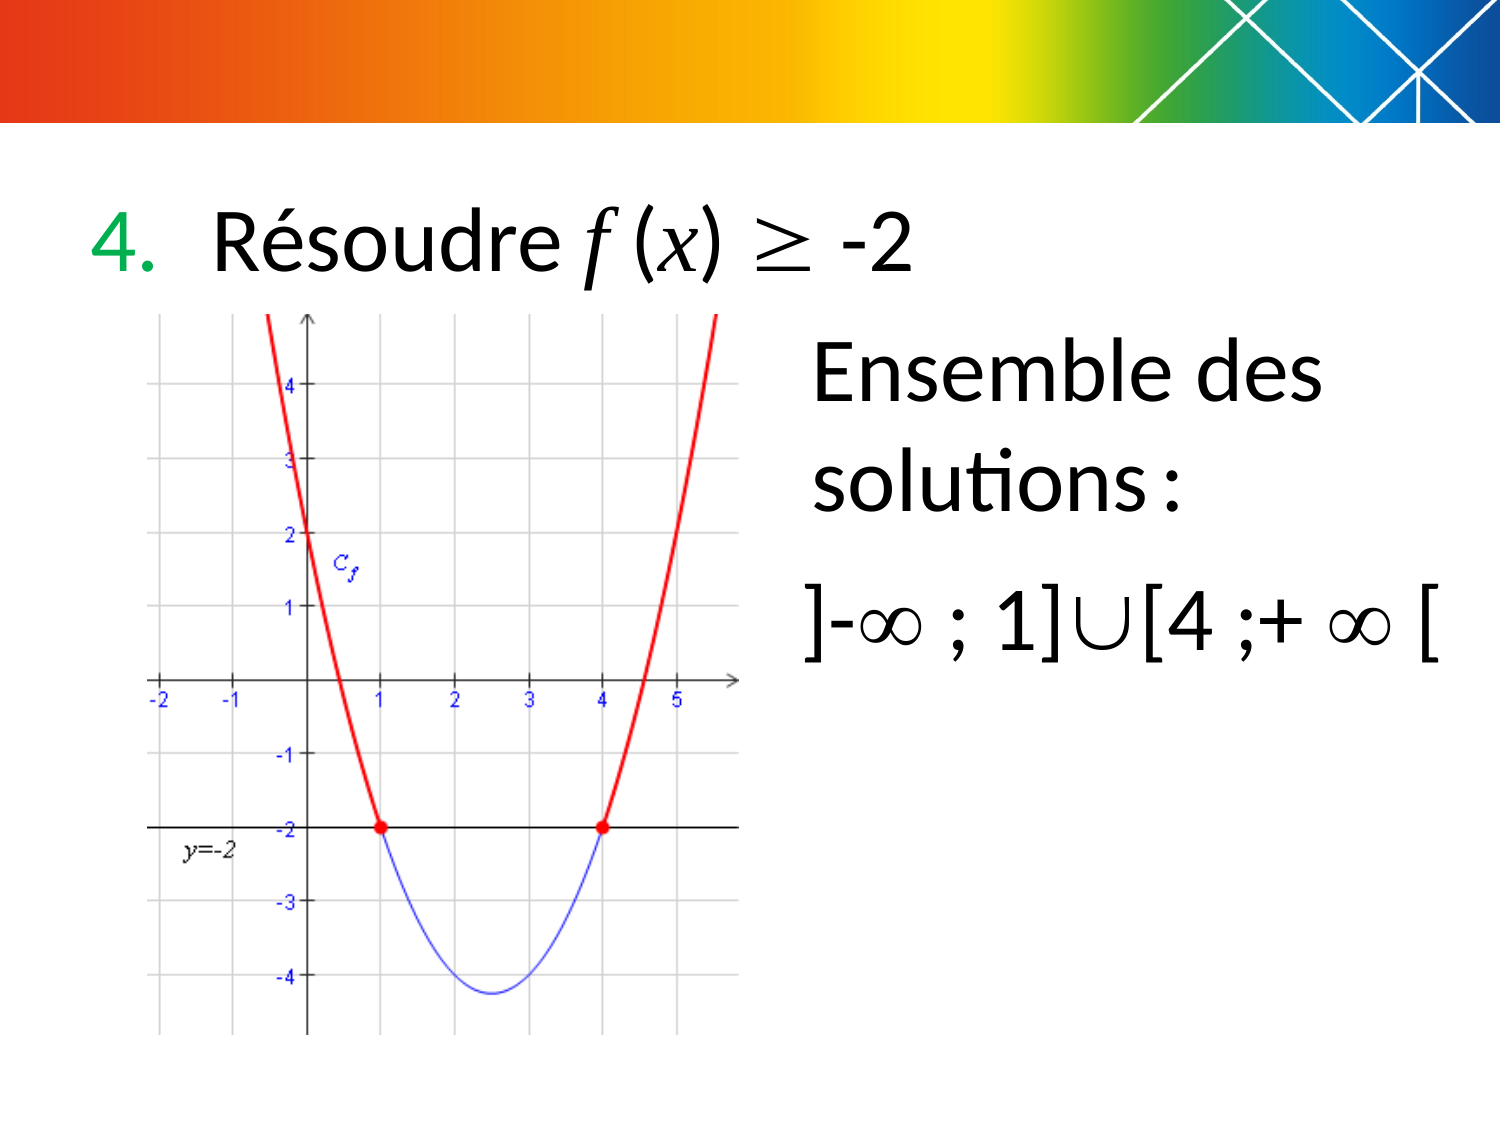

# Résoudre f (x)  -2
Ensemble des
solutions :
]- ; 1][4 ;+  [